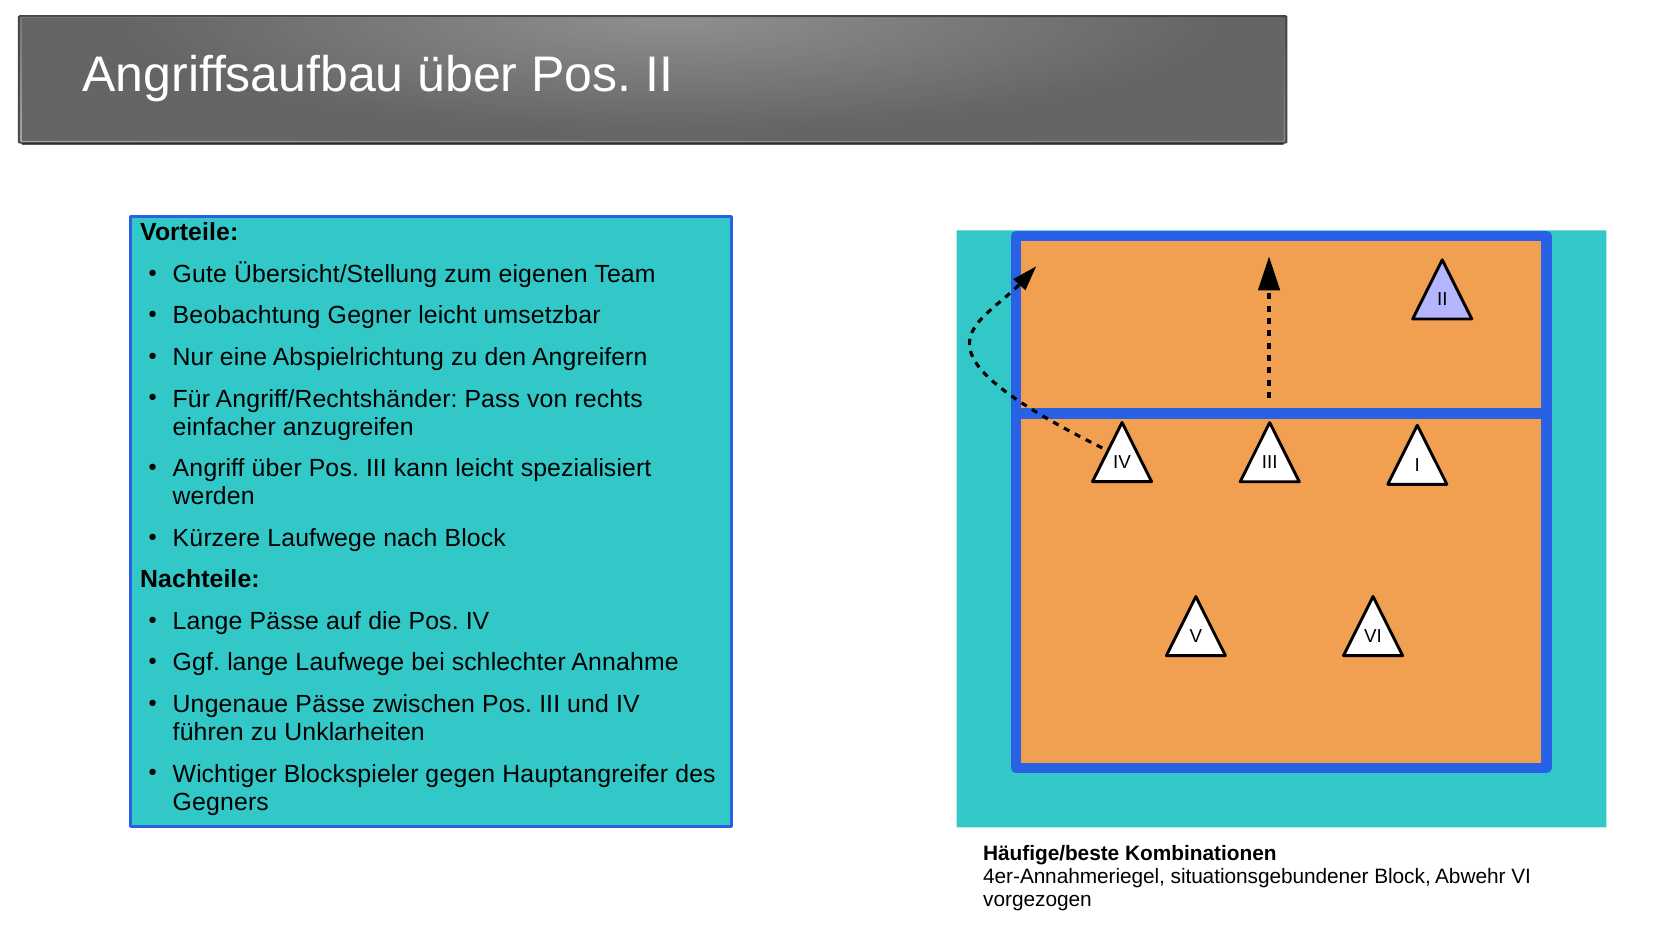

# Angriffsaufbau über Pos. II
Vorteile:
Gute Übersicht/Stellung zum eigenen Team
Beobachtung Gegner leicht umsetzbar
Nur eine Abspielrichtung zu den Angreifern
Für Angriff/Rechtshänder: Pass von rechts einfacher anzugreifen
Angriff über Pos. III kann leicht spezialisiert werden
Kürzere Laufwege nach Block
Nachteile:
Lange Pässe auf die Pos. IV
Ggf. lange Laufwege bei schlechter Annahme
Ungenaue Pässe zwischen Pos. III und IV führen zu Unklarheiten
Wichtiger Blockspieler gegen Hauptangreifer des Gegners
II
IV
III
I
VI
V
Häufige/beste Kombinationen
4er-Annahmeriegel, situationsgebundener Block, Abwehr VI vorgezogen
I
I
I
I
I
I
II
II
II
III
III
III
IV
IV
IV
V
V
V
VI
VI
VI